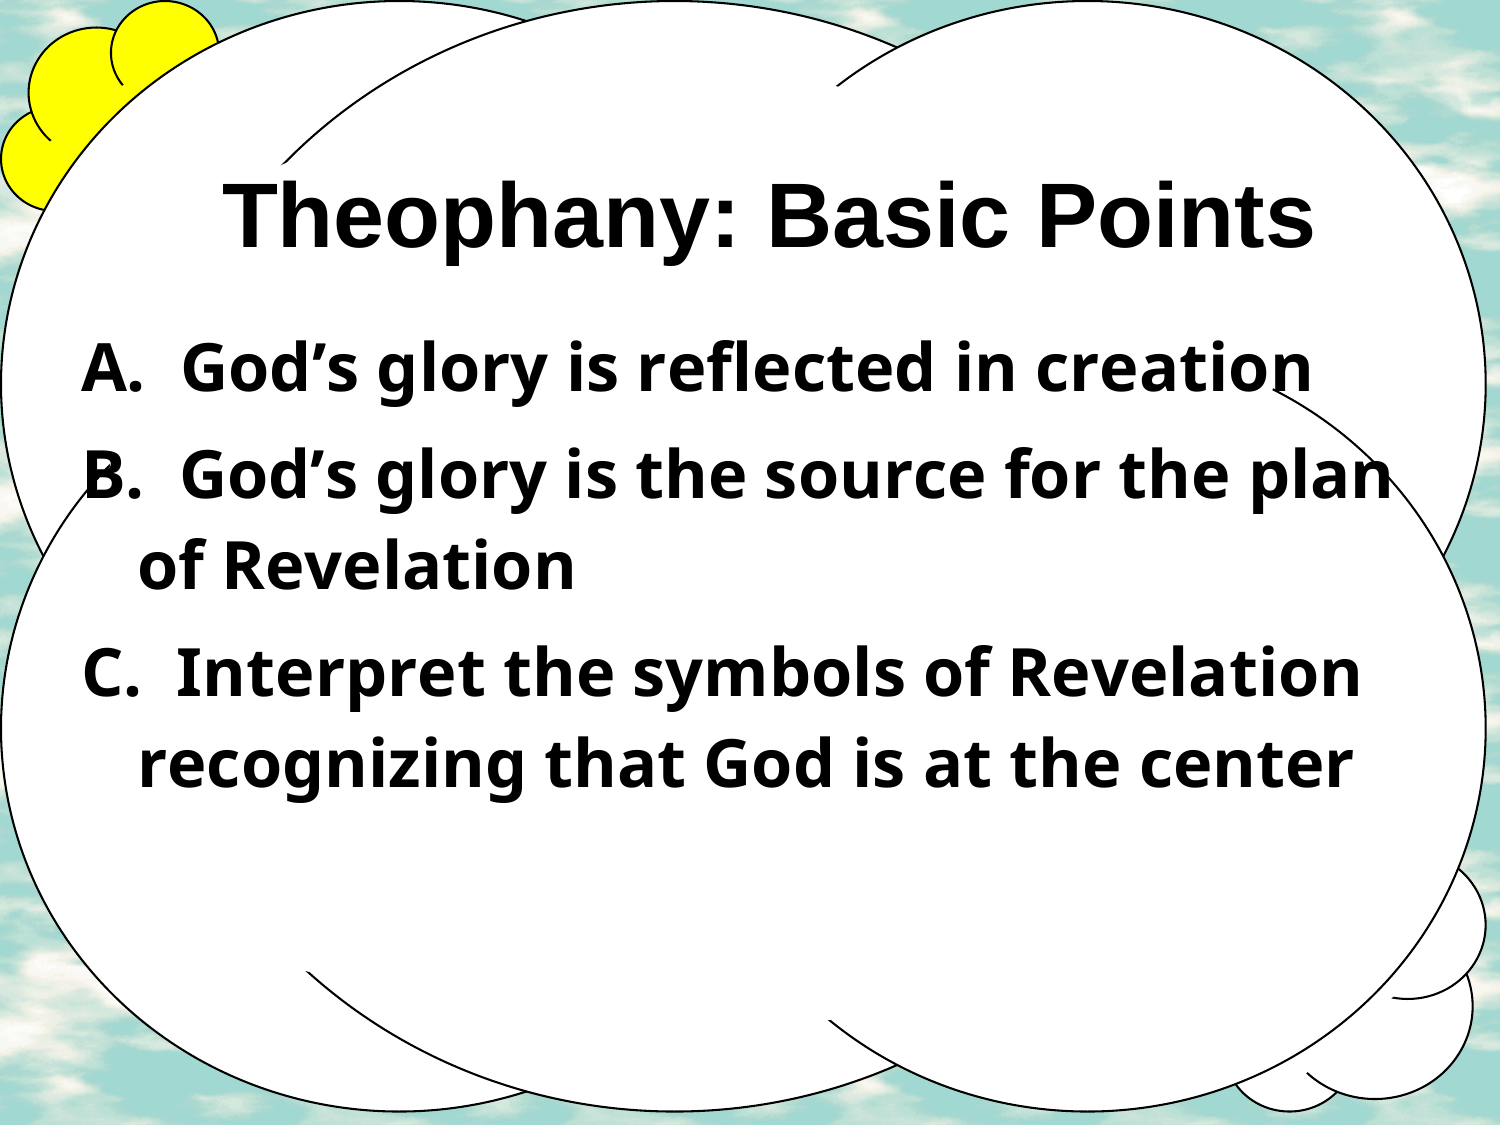

# Theophany: Basic Points
A. God’s glory is reflected in creation
B. God’s glory is the source for the plan of Revelation
C. Interpret the symbols of Revelation recognizing that God is at the center